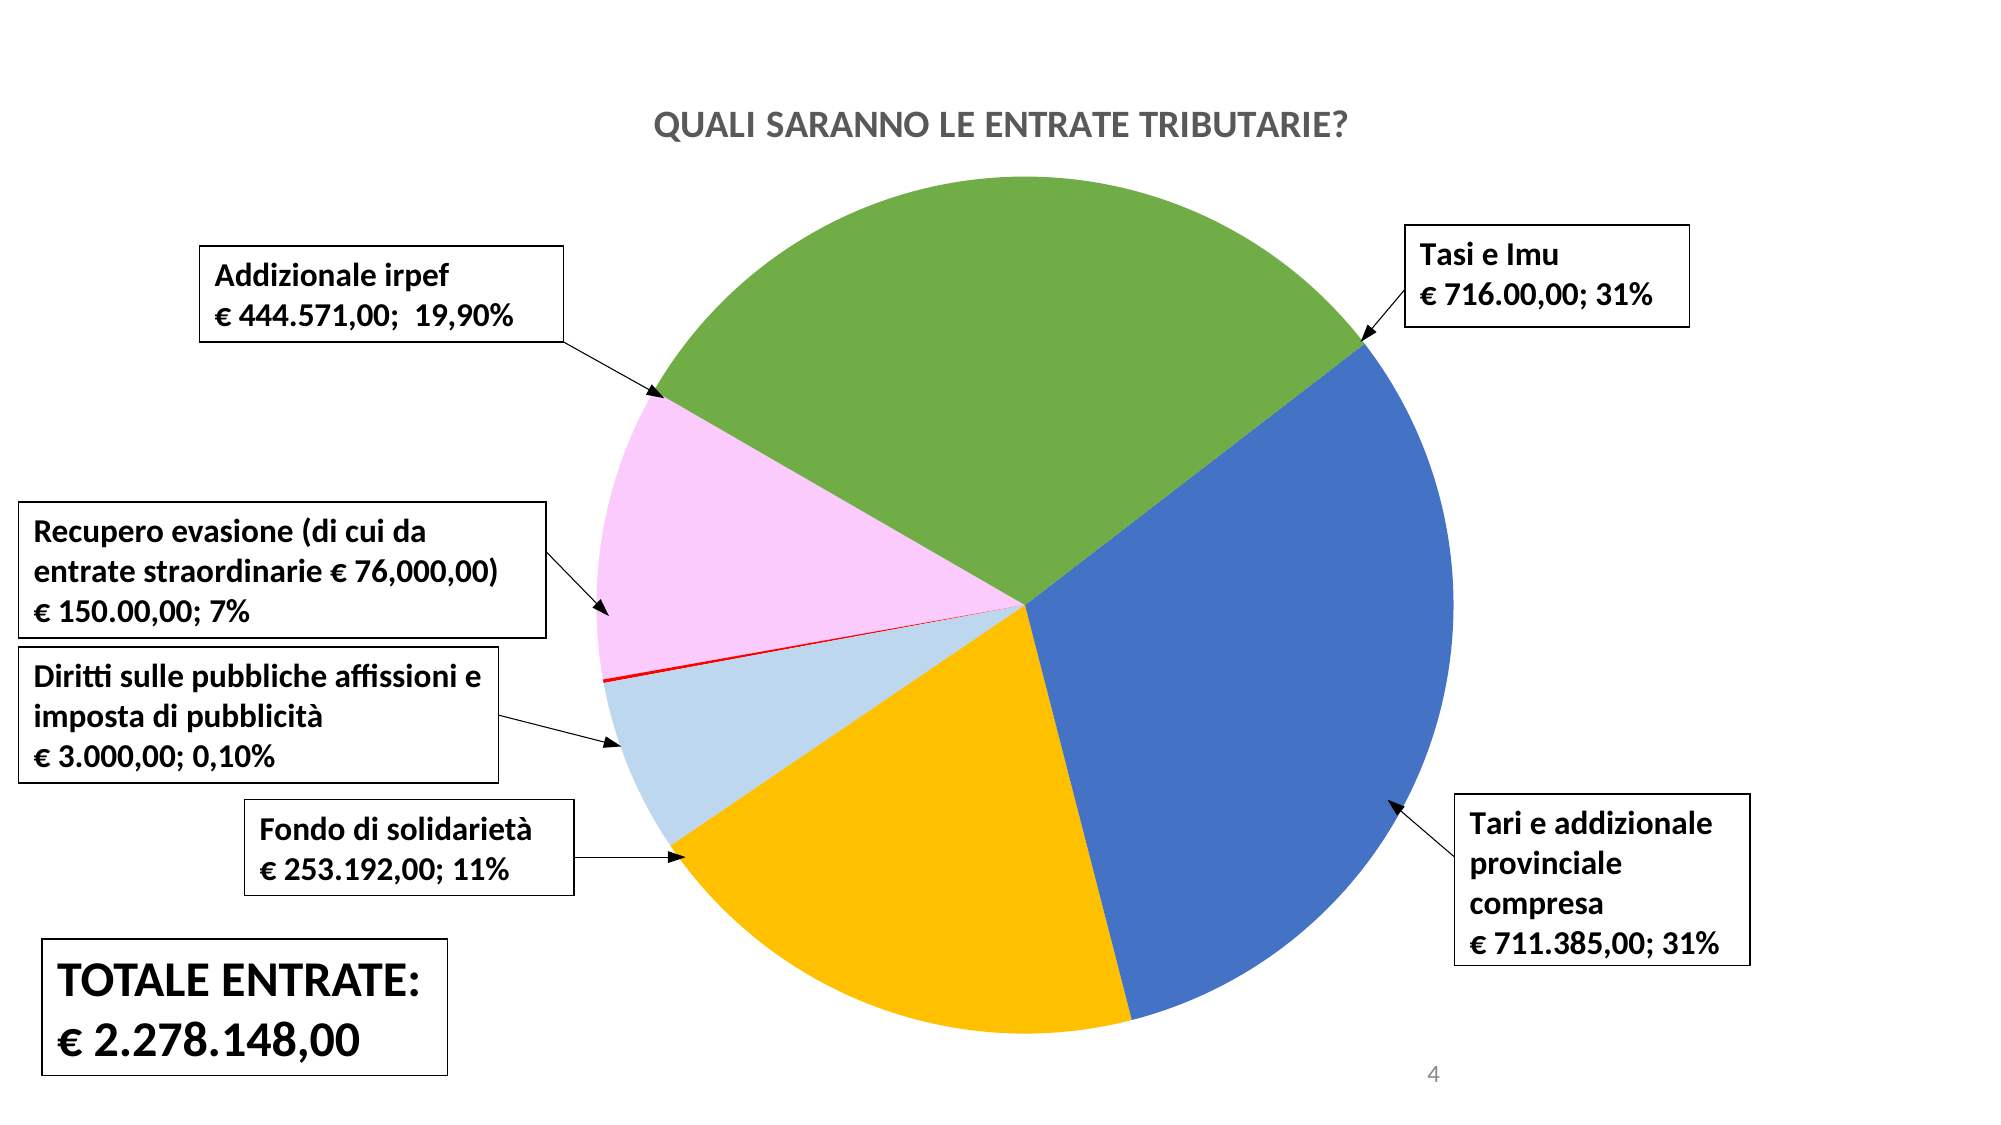

### Chart: QUALI SARANNO LE ENTRATE TRIBUTARIE?
| Category | QUALI SARANNO LE ENTRATE TRIBUTARIE? | Colonna1 |
|---|---|---|
| FONDO DI SOLIDARIETA' | 253192.0 | 11.1139399196189 |
| DIRITTI SULLE PUBBLICHE AFFISIONI E INDENNITA' DI PUBBLICITA' | 3000.0 | 0.131685913294483 |
| RECUPERO EVASIONE | 150000.0 | 6.58429566472415 |
| ADDIZIONALE IRPEF | 444571.0 | 19.5145793864139 |
| TASI E IMU | 716000.0 | 31.42903797295 |
| TARI (ADDIZIONALE PROVINCIALE COMPRESA) | 711385.0 | 31.2264611429986 |Tasi e Imu
€ 716.00,00; 31%
Tari e addizionale provinciale compresa
€ 711.385,00; 31%
Addizionale irpef
€ 444.571,00; 19,90%
Recupero evasione (di cui da entrate straordinarie € 76,000,00)
€ 150.00,00; 7%
Diritti sulle pubbliche affissioni e imposta di pubblicità
€ 3.000,00; 0,10%
Fondo di solidarietà
€ 253.192,00; 11%
TOTALE ENTRATE:
€ 2.278.148,00